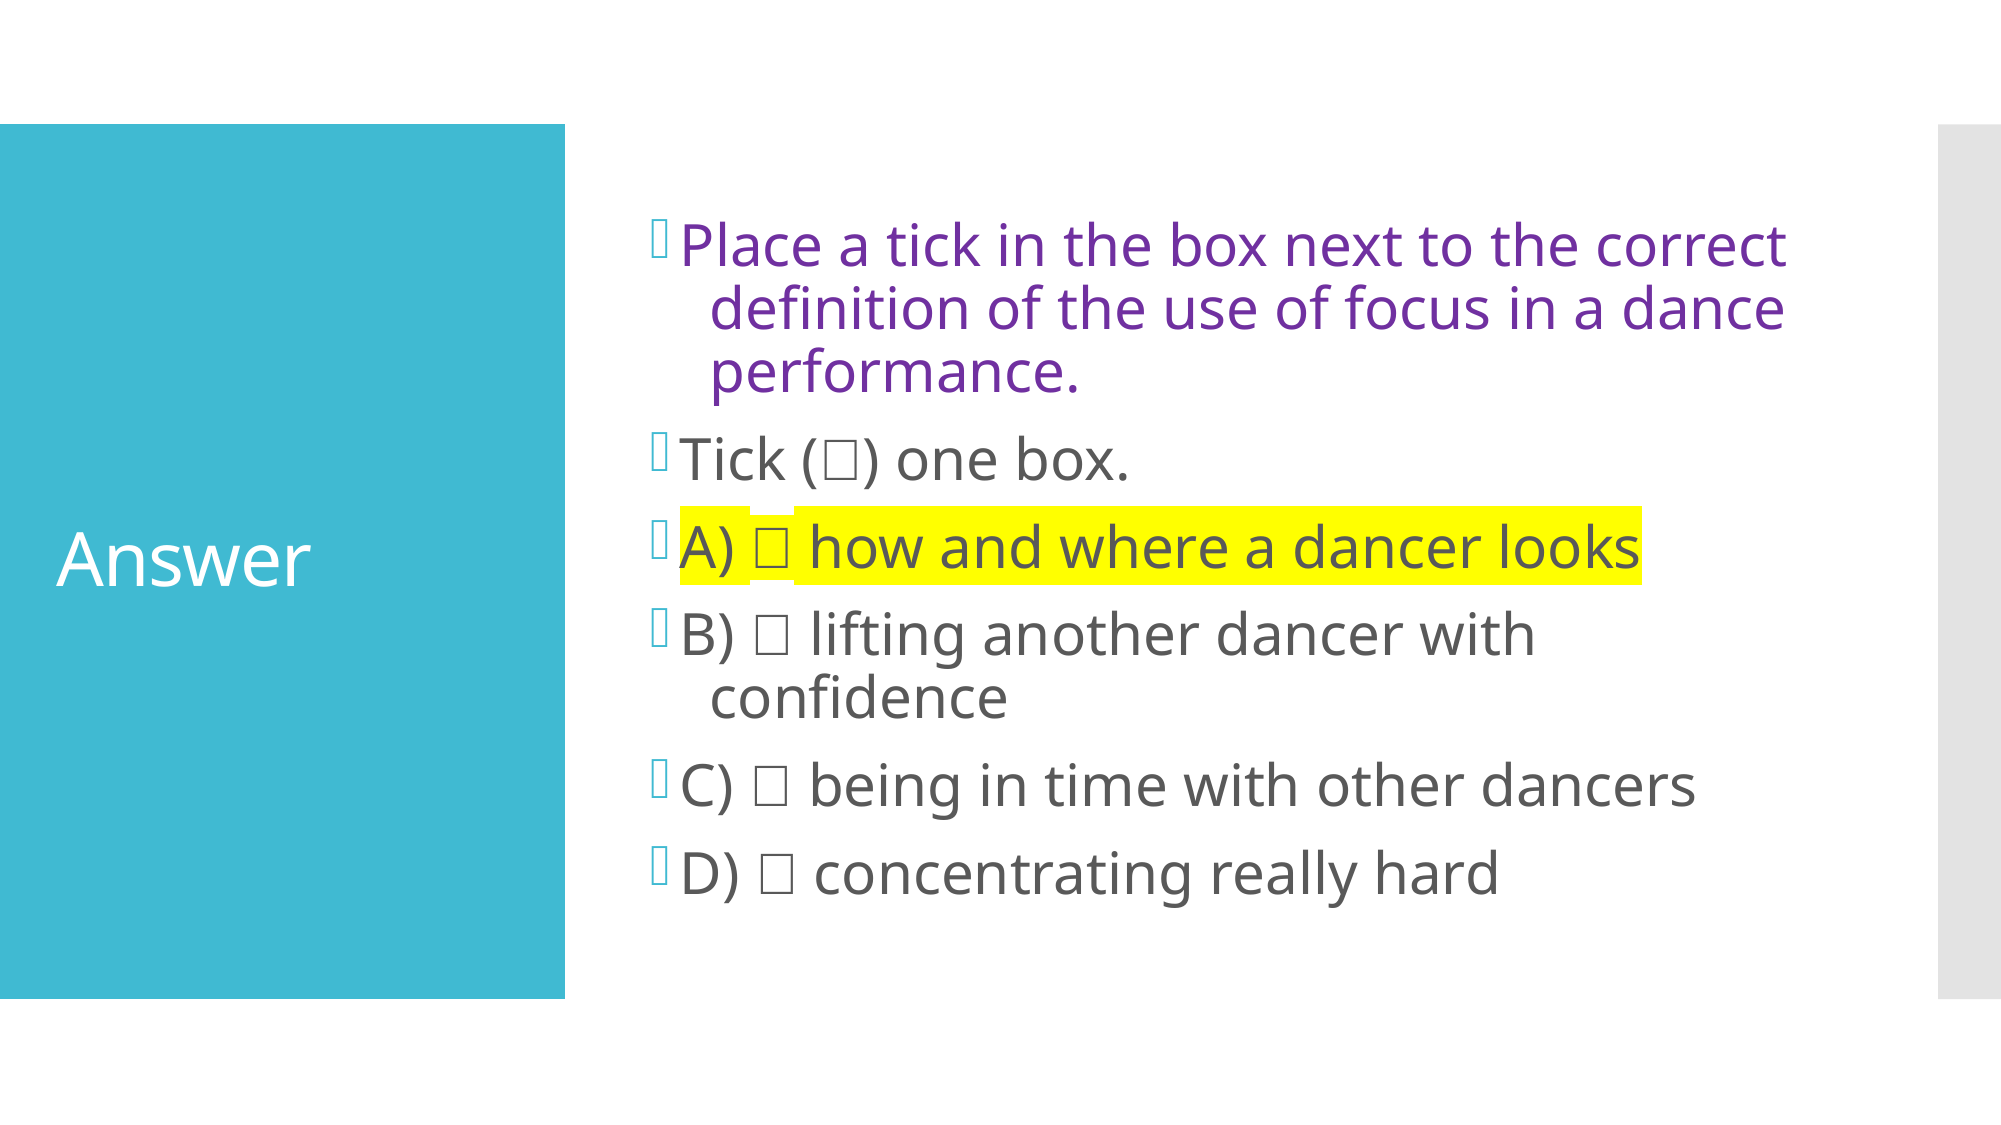

Place a tick in the box next to the correct definition of the use of focus in a dance performance.
Tick () one box.
A)  how and where a dancer looks
B)  lifting another dancer with confidence
C)  being in time with other dancers
D)  concentrating really hard
# Answer